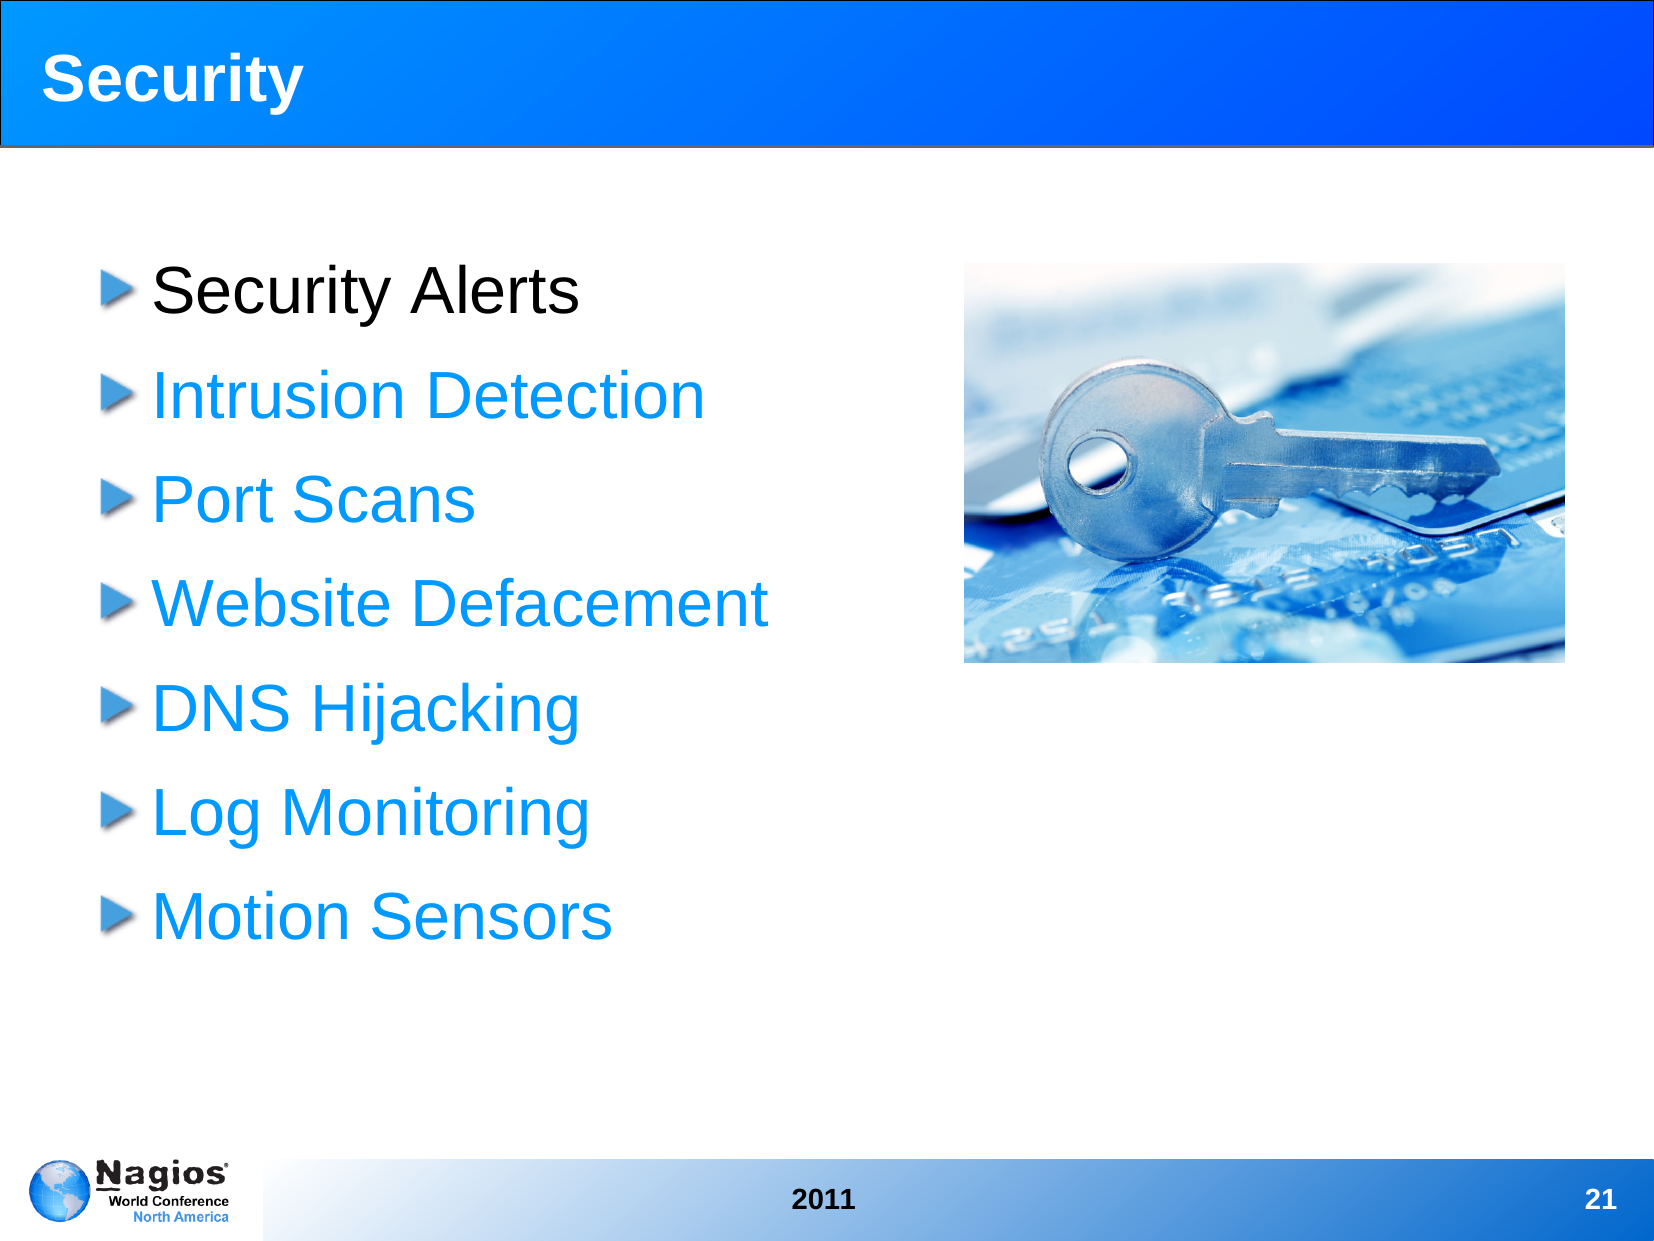

# Security
Security Alerts
Intrusion Detection
Port Scans
Website Defacement
DNS Hijacking
Log Monitoring
Motion Sensors
2011
21